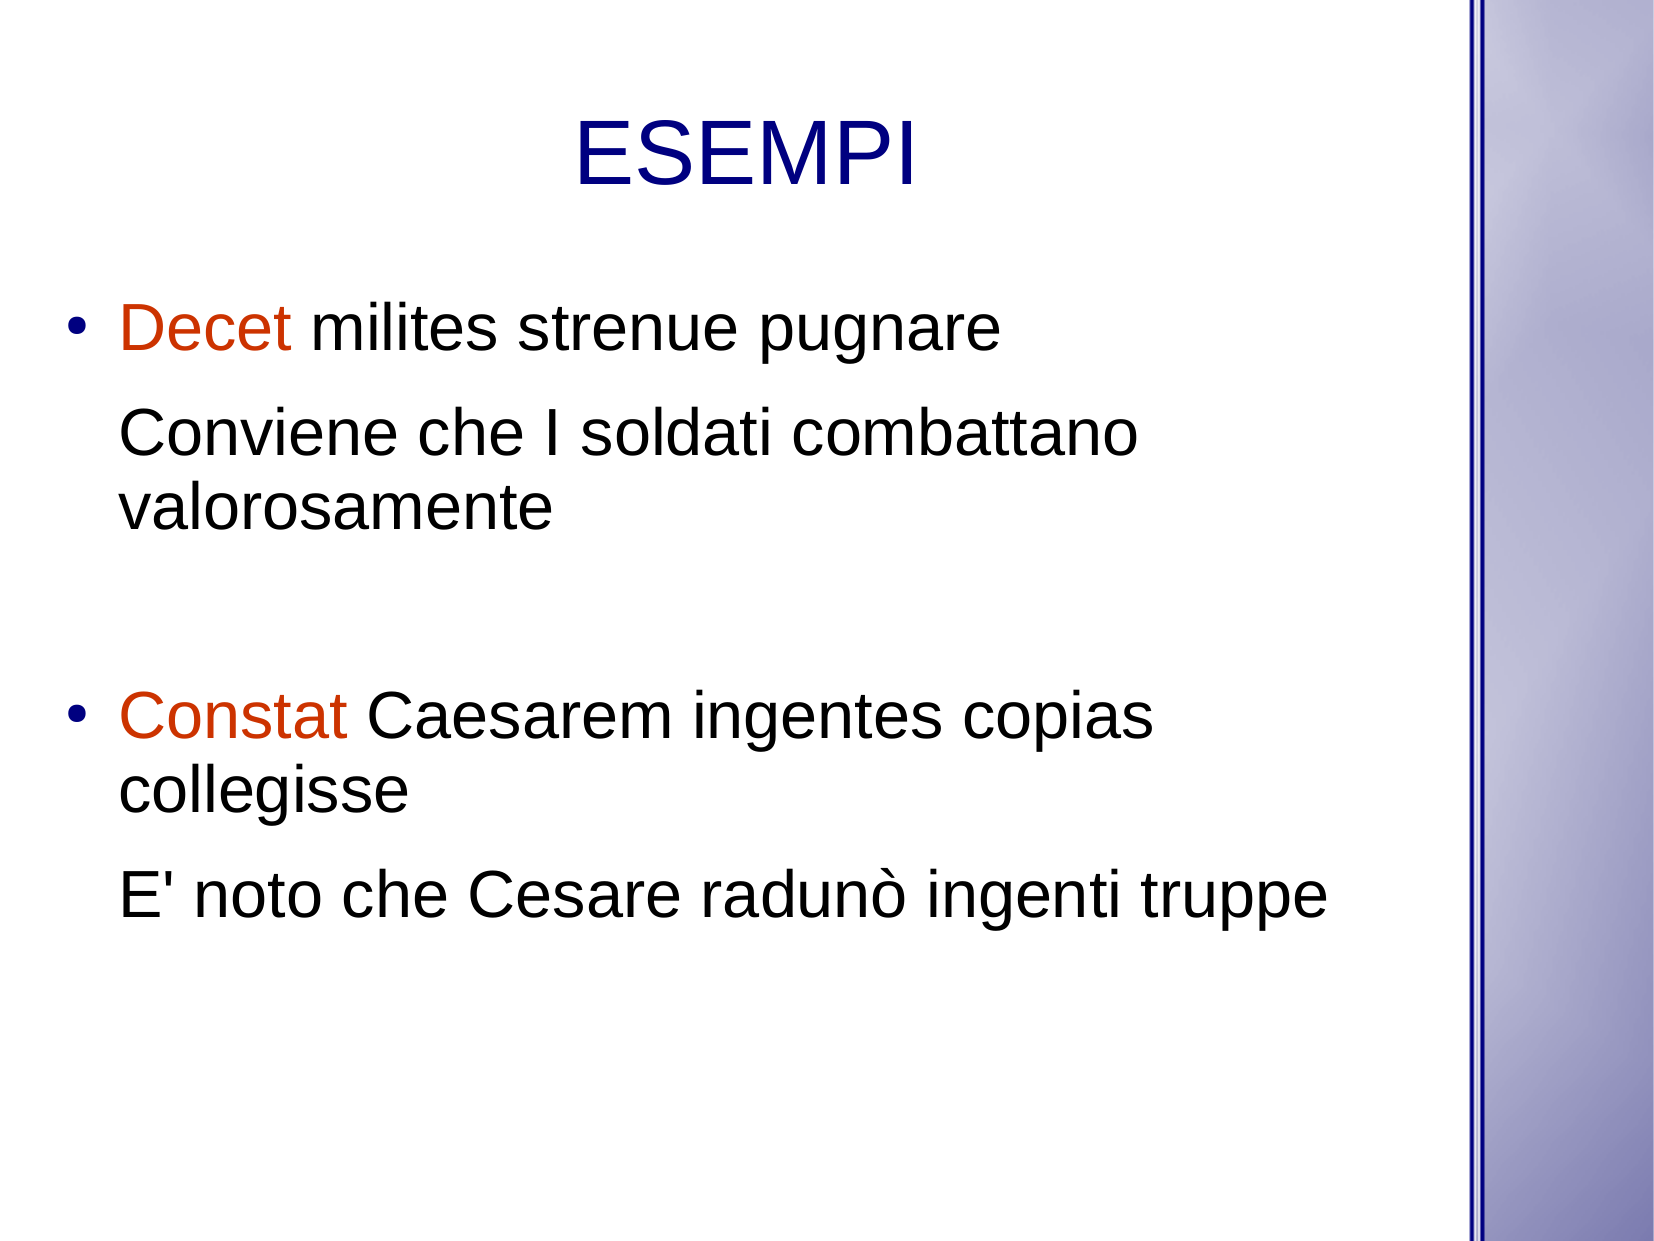

# ESEMPI
Decet milites strenue pugnare
Conviene che I soldati combattano valorosamente
Constat Caesarem ingentes copias collegisse
E' noto che Cesare radunò ingenti truppe